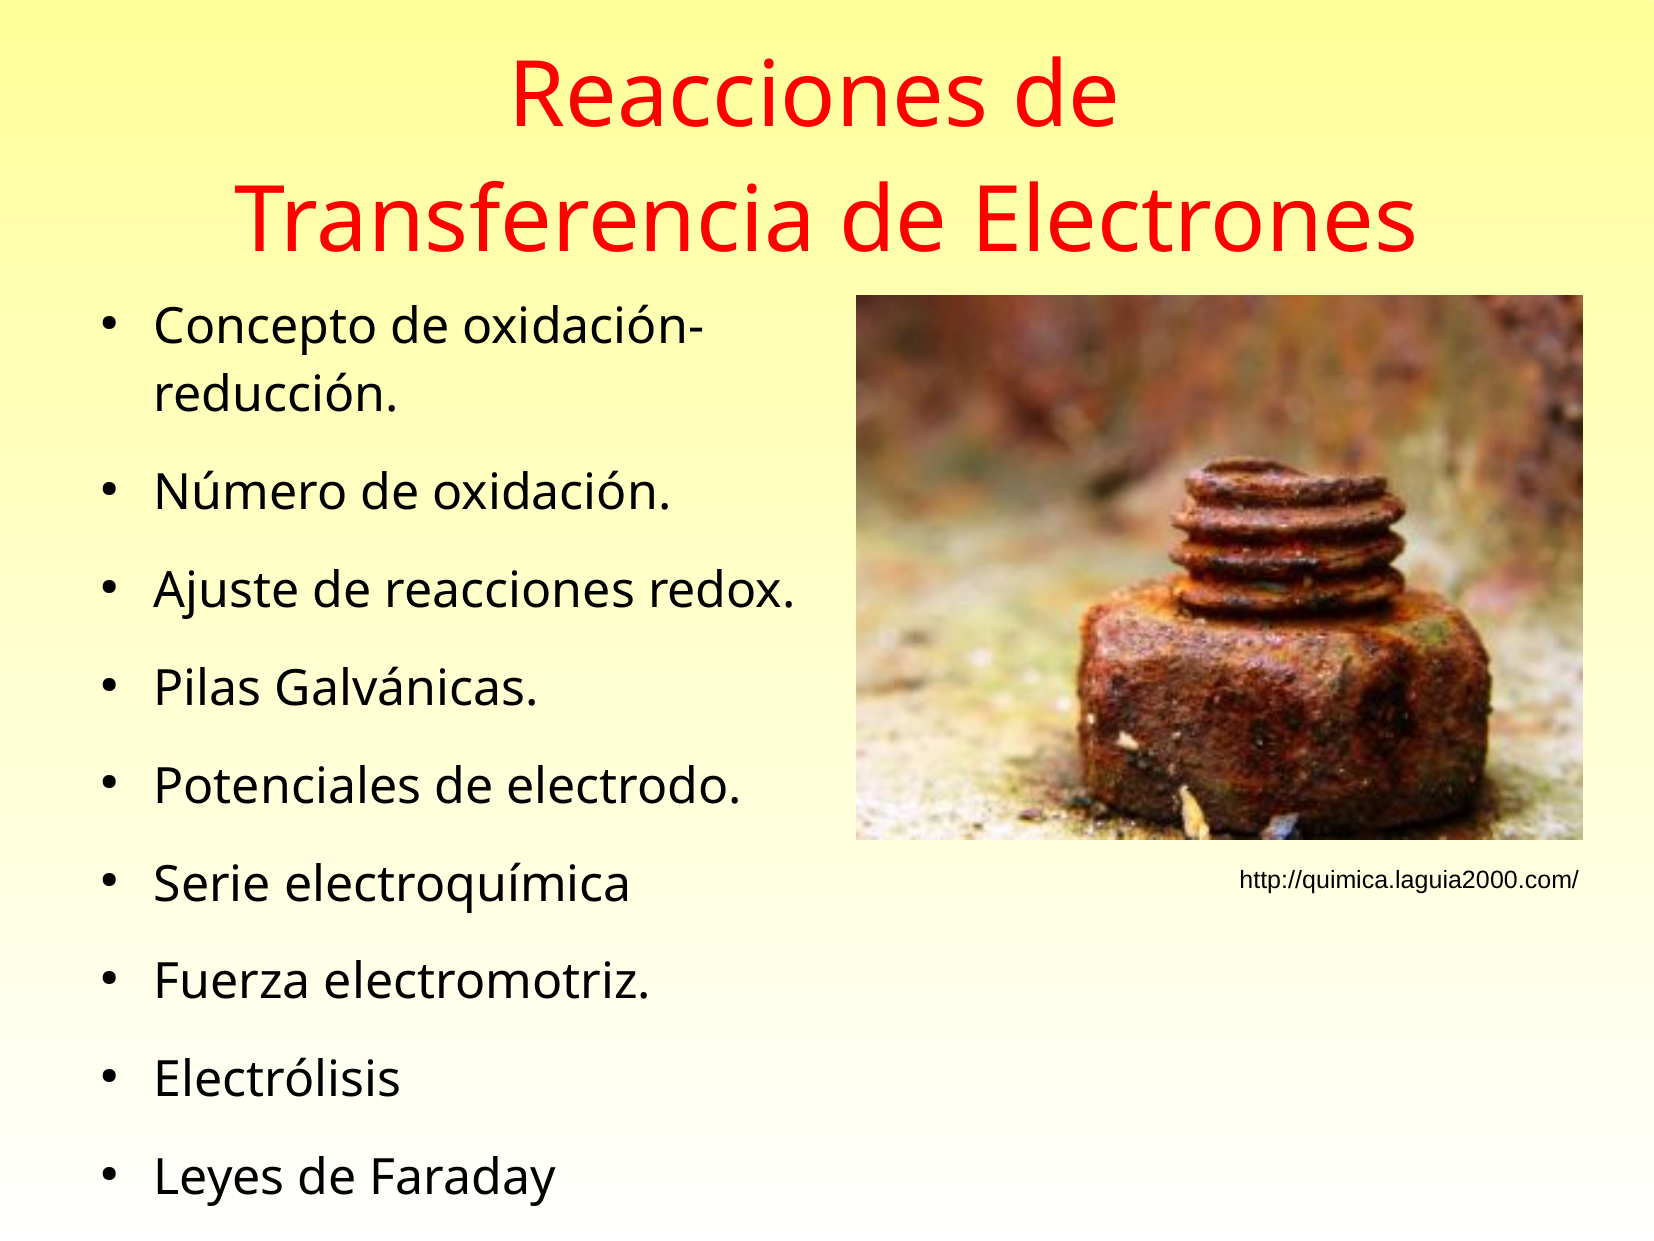

# Reacciones de Transferencia de Electrones
Concepto de oxidación-reducción.
Número de oxidación.
Ajuste de reacciones redox.
Pilas Galvánicas.
Potenciales de electrodo.
Serie electroquímica
Fuerza electromotriz.
Electrólisis
Leyes de Faraday
http://quimica.laguia2000.com/